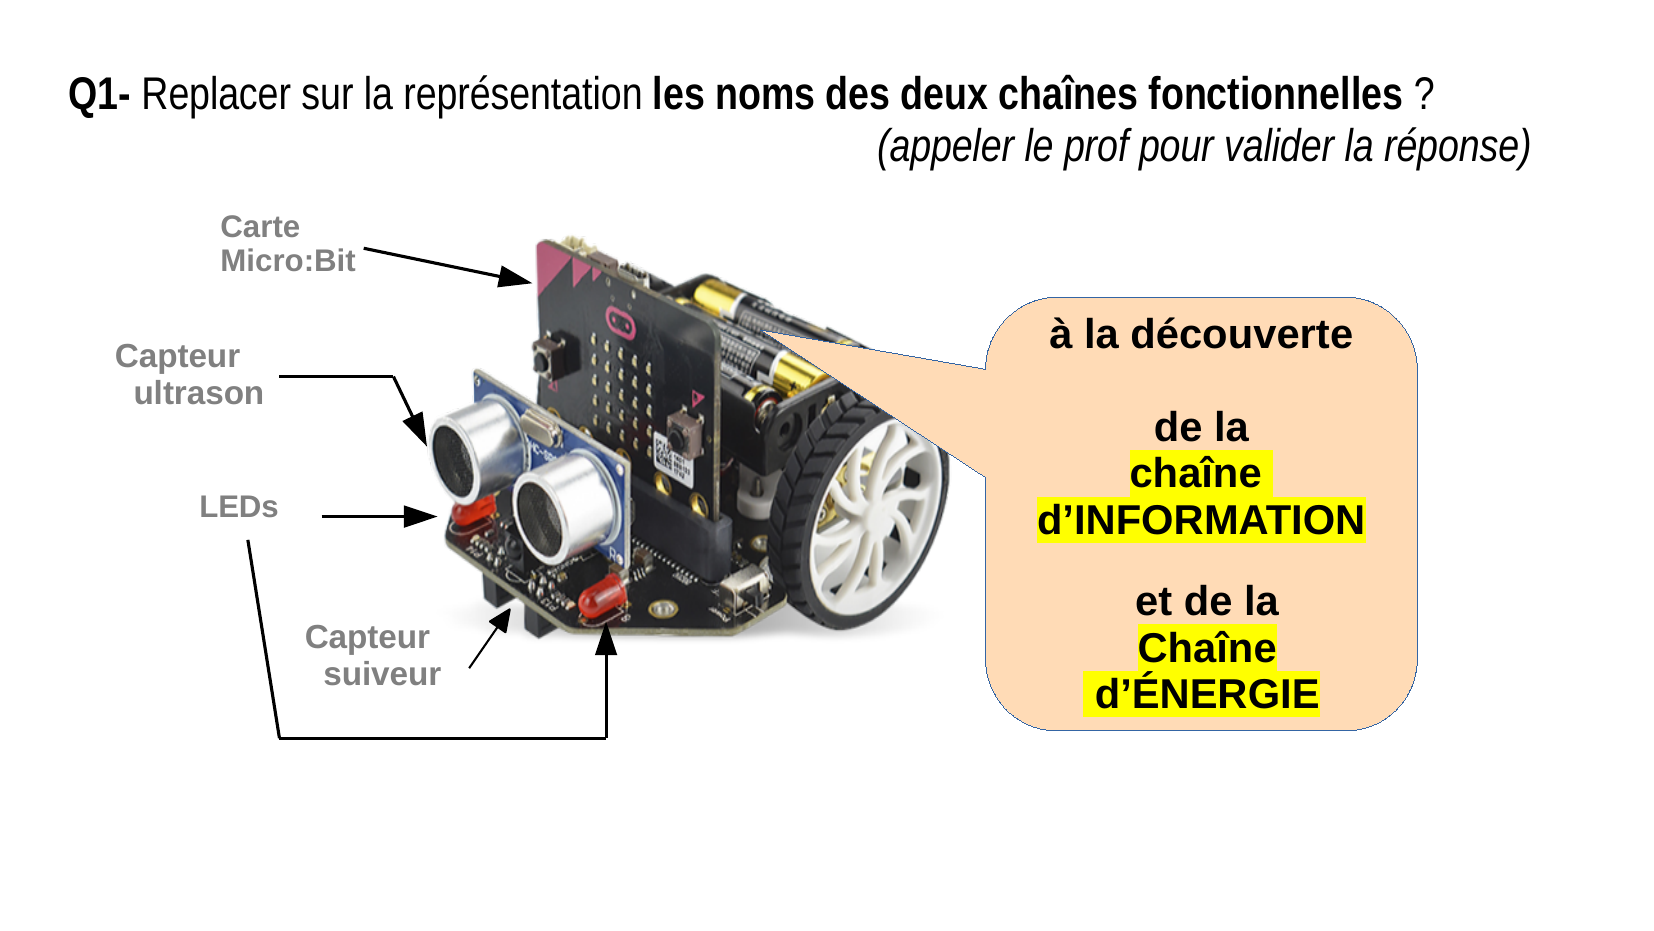

Q1- Replacer sur la représentation les noms des deux chaînes fonctionnelles ?
 (appeler le prof pour valider la réponse)
Carte
Micro:Bit
Capteur
 ultrason
LEDs
Capteur
 suiveur
à la découverte
 de la
chaîne
d’INFORMATION
 et de la
 Chaîne
 d’ÉNERGIE